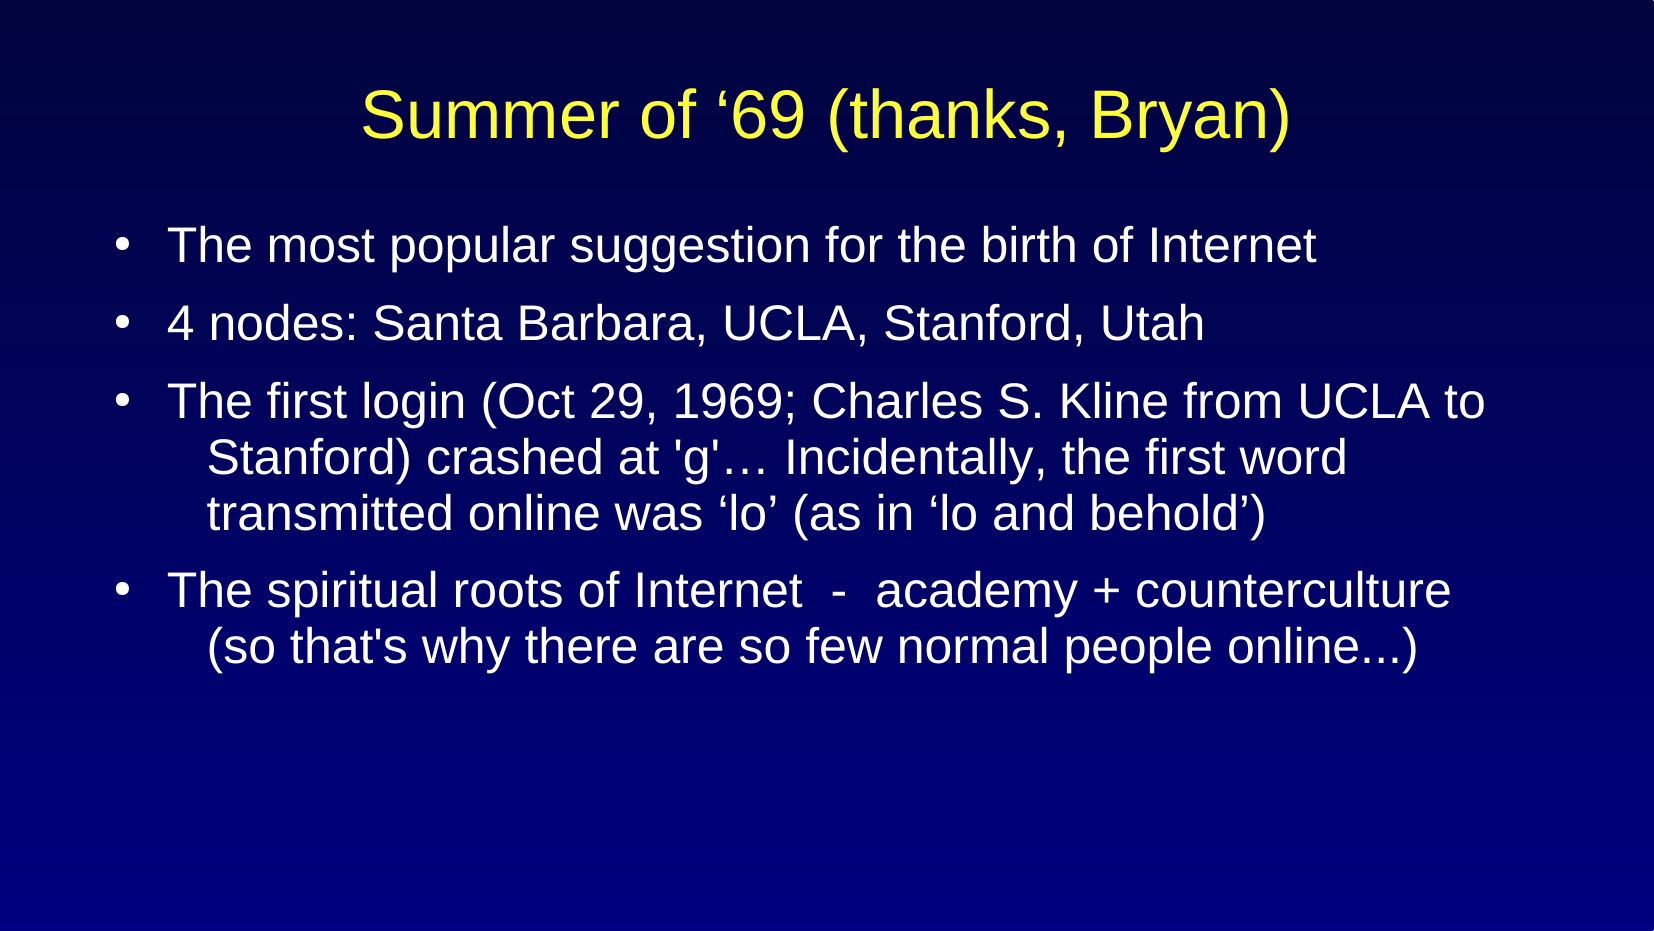

# Summer of ‘69 (thanks, Bryan)
The most popular suggestion for the birth of Internet
4 nodes: Santa Barbara, UCLA, Stanford, Utah
The first login (Oct 29, 1969; Charles S. Kline from UCLA to Stanford) crashed at 'g'… Incidentally, the first word transmitted online was ‘lo’ (as in ‘lo and behold’)
The spiritual roots of Internet - academy + counterculture
(so that's why there are so few normal people online...)